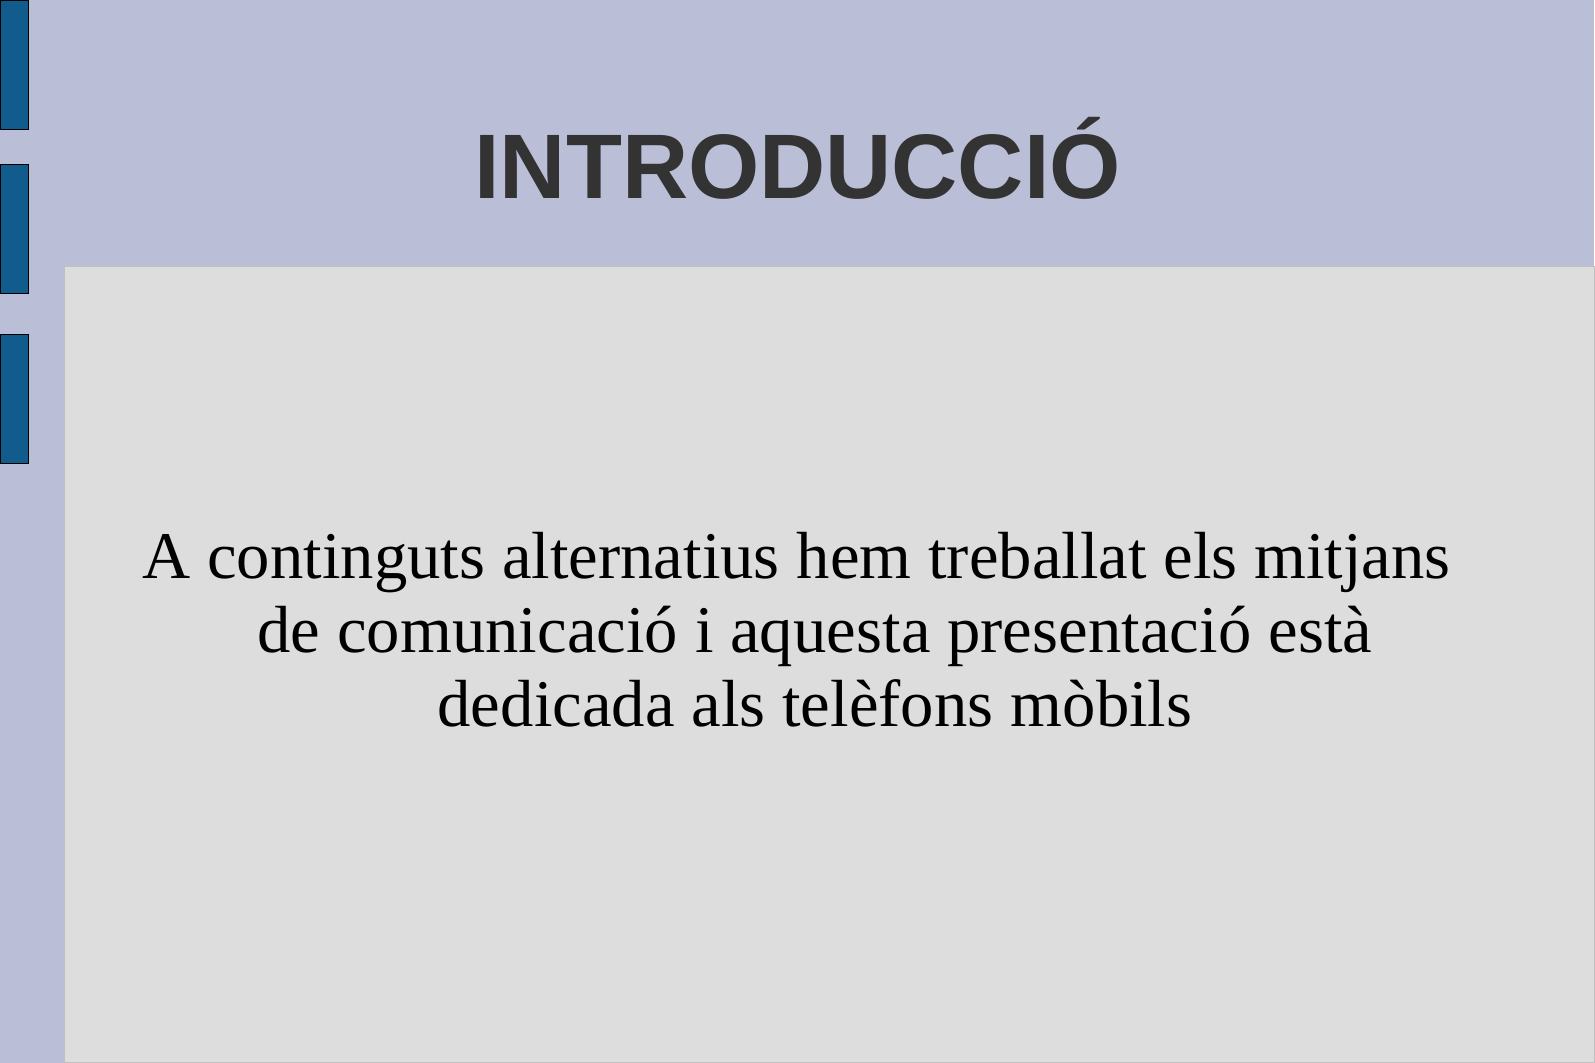

# INTRODUCCIÓ
A continguts alternatius hem treballat els mitjans de comunicació i aquesta presentació està dedicada als telèfons mòbils